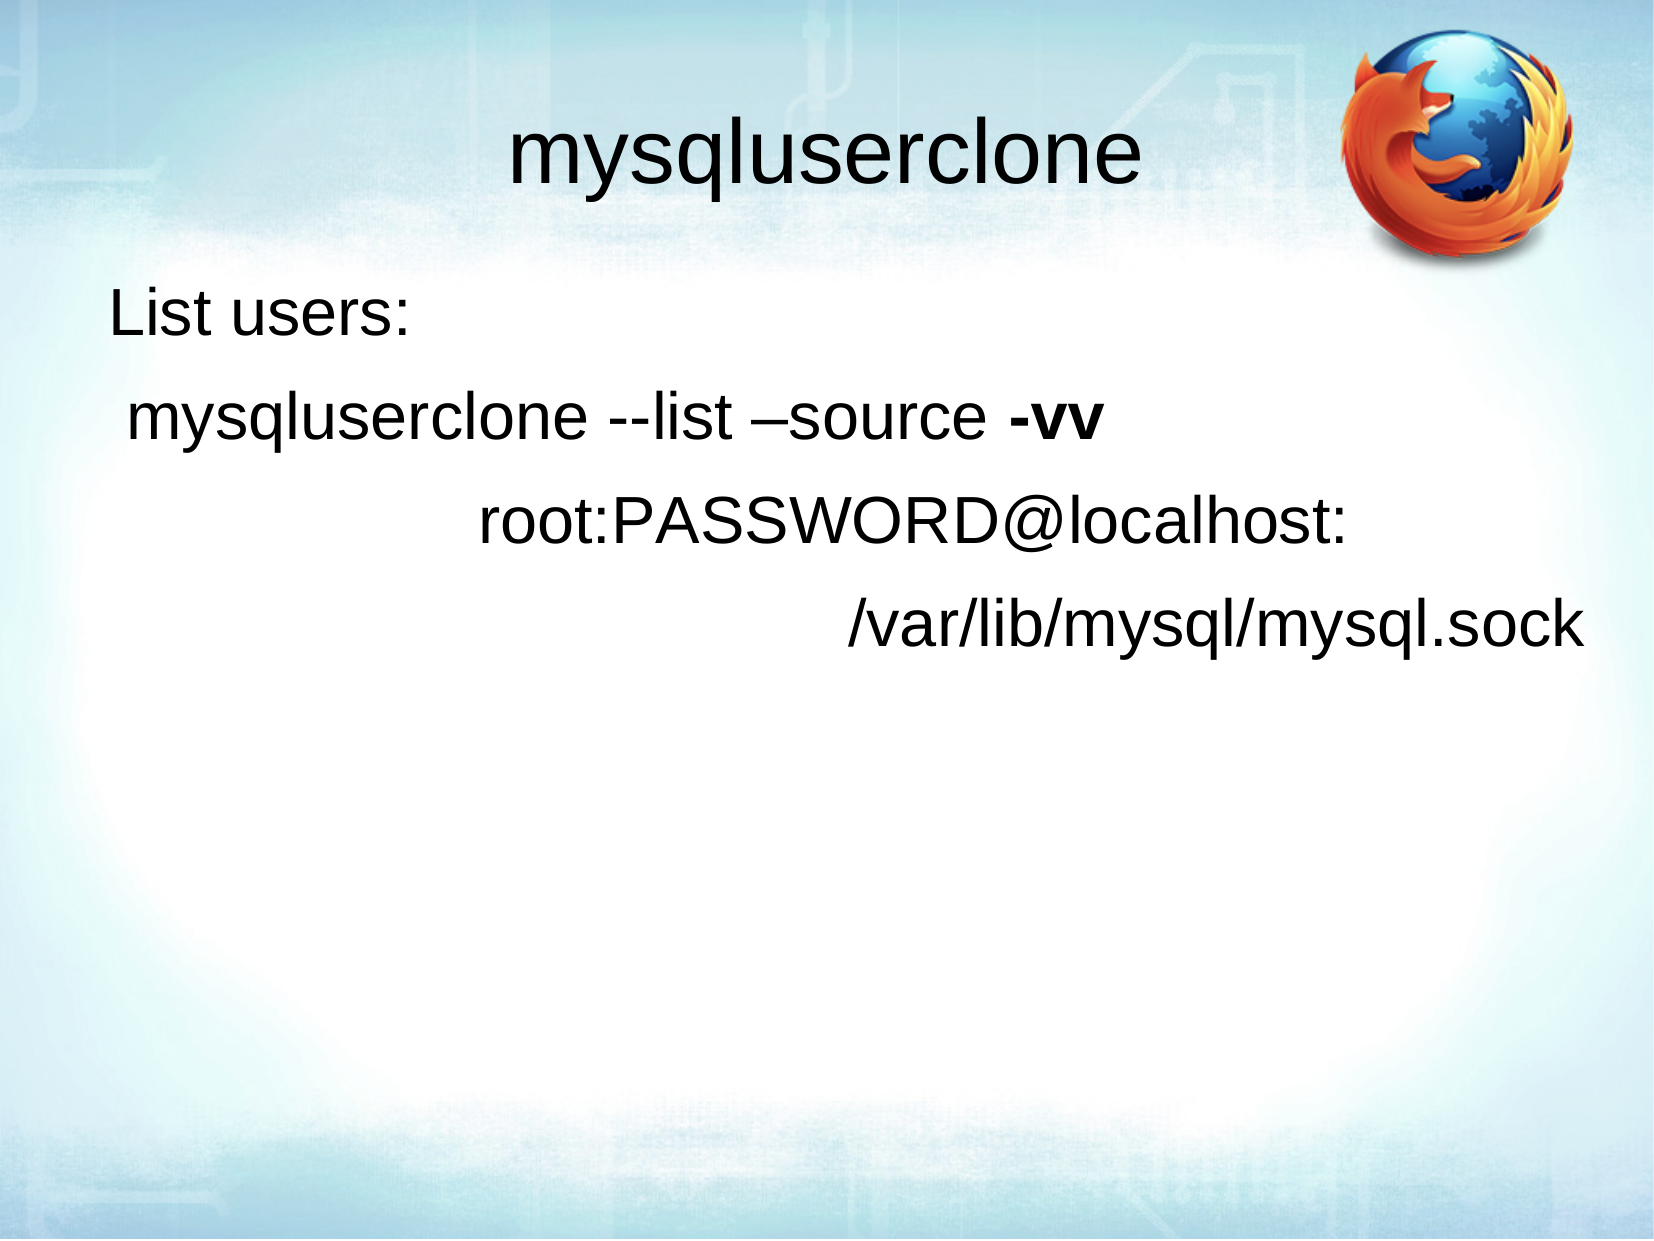

# mysqluserclone
List users:
 mysqluserclone --list –source -vv
 root:PASSWORD@localhost:
 /var/lib/mysql/mysql.sock